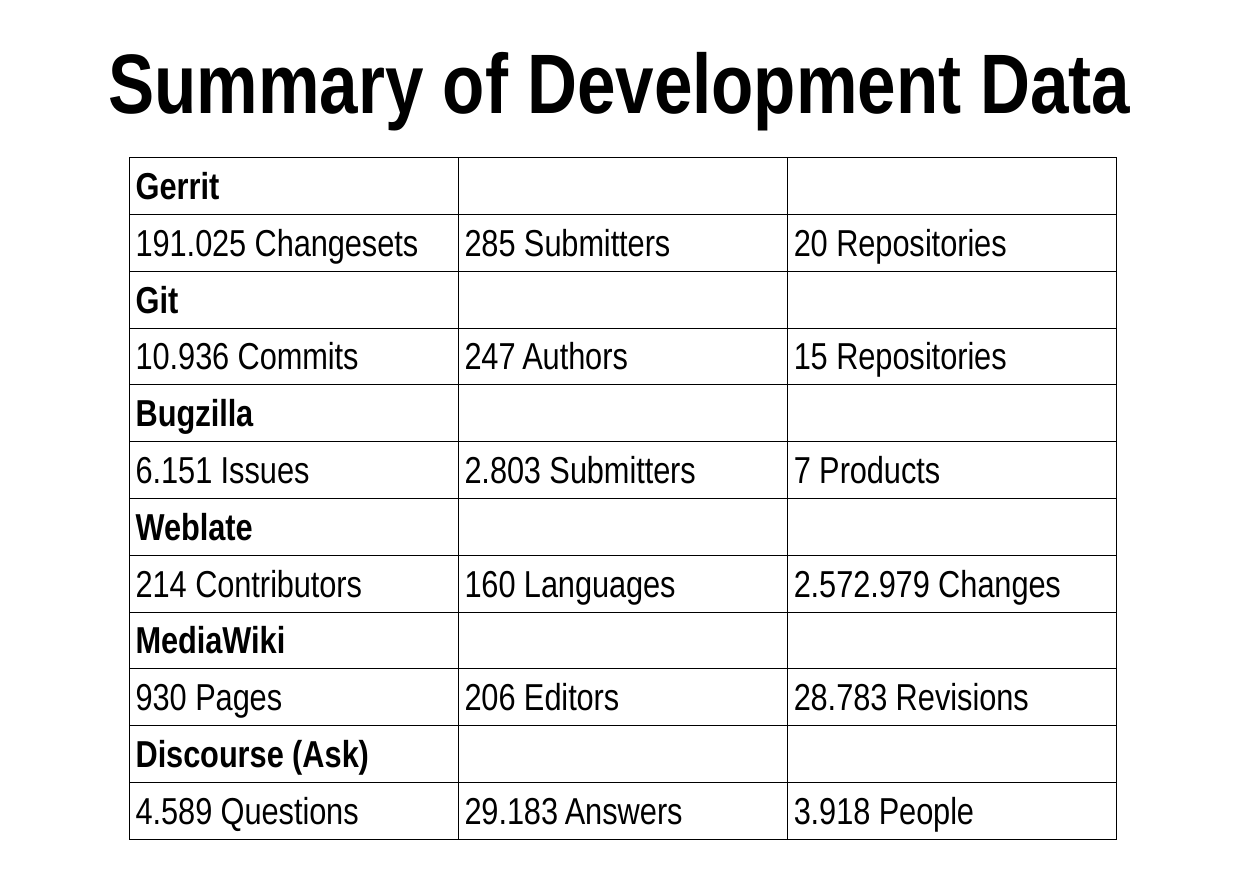

# Summary of Development Data
| Gerrit | | |
| --- | --- | --- |
| 191.025 Changesets | 285 Submitters | 20 Repositories |
| Git | | |
| 10.936 Commits | 247 Authors | 15 Repositories |
| Bugzilla | | |
| 6.151 Issues | 2.803 Submitters | 7 Products |
| Weblate | | |
| 214 Contributors | 160 Languages | 2.572.979 Changes |
| MediaWiki | | |
| 930 Pages | 206 Editors | 28.783 Revisions |
| Discourse (Ask) | | |
| 4.589 Questions | 29.183 Answers | 3.918 People |